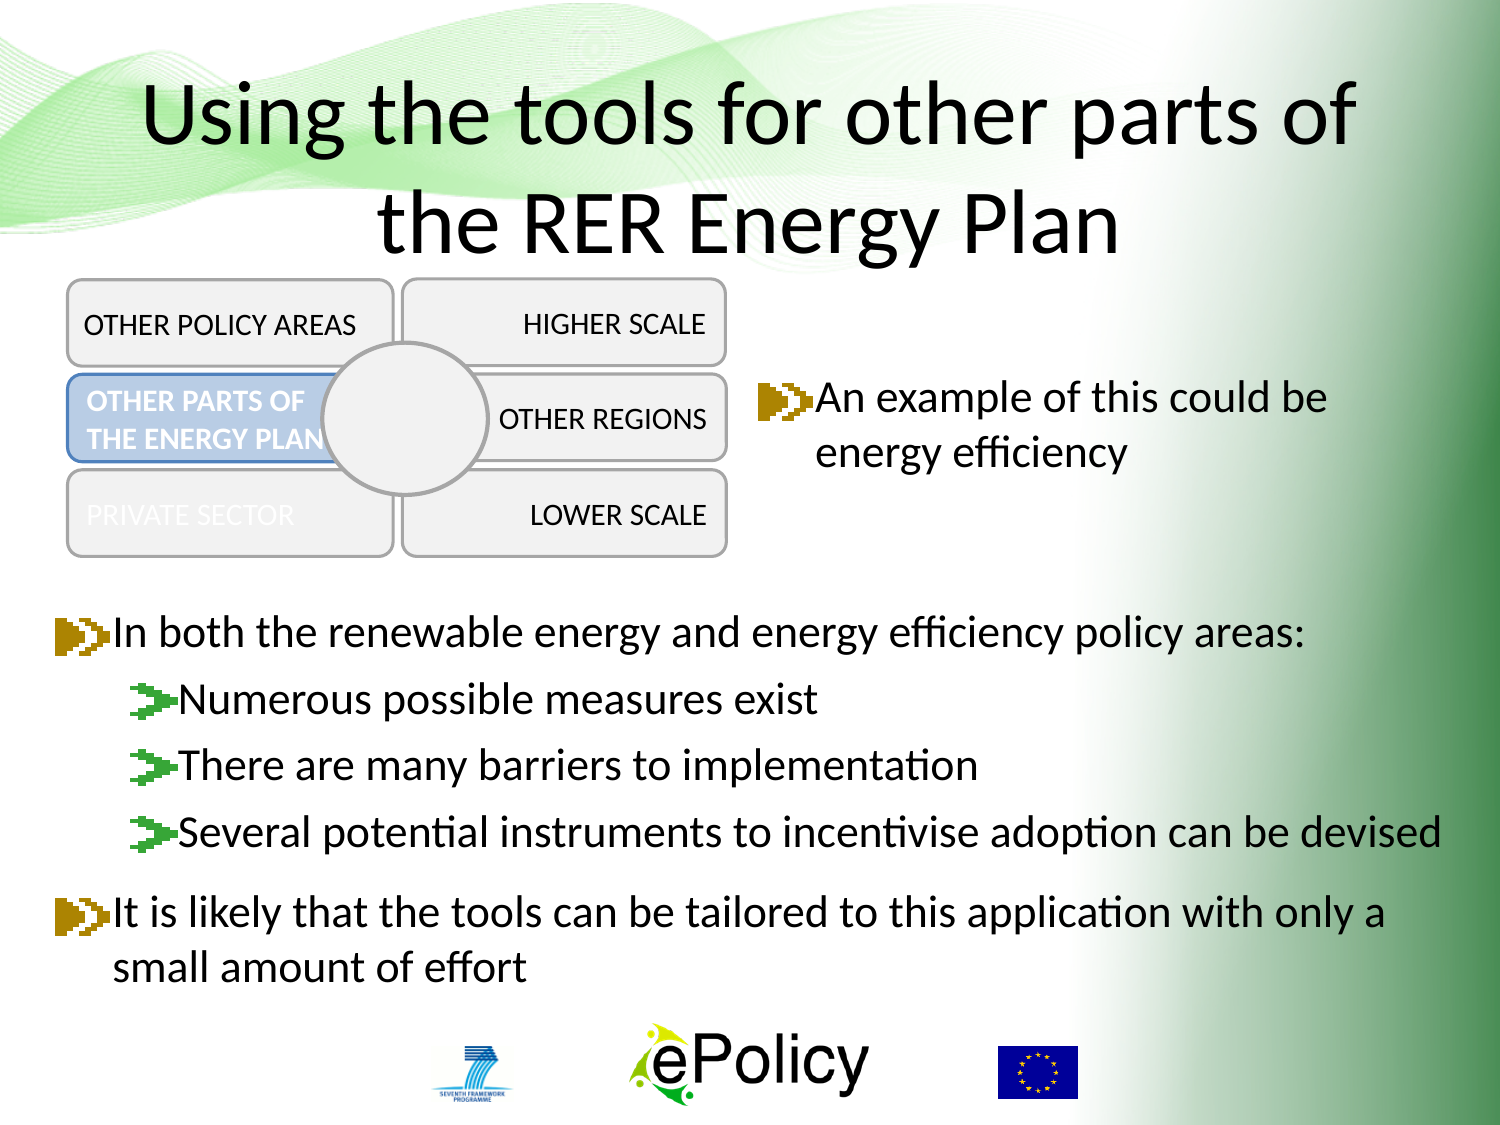

# Using the tools for other parts of the RER Energy Plan
HIGHER SCALE
OTHER POLICY AREAS
OTHER REGIONS
OTHER PARTS OF
THE ENERGY PLAN
PRIVATE SECTOR
LOWER SCALE
An example of this could be energy efficiency
In both the renewable energy and energy efficiency policy areas:
Numerous possible measures exist
There are many barriers to implementation
Several potential instruments to incentivise adoption can be devised
It is likely that the tools can be tailored to this application with only a small amount of effort